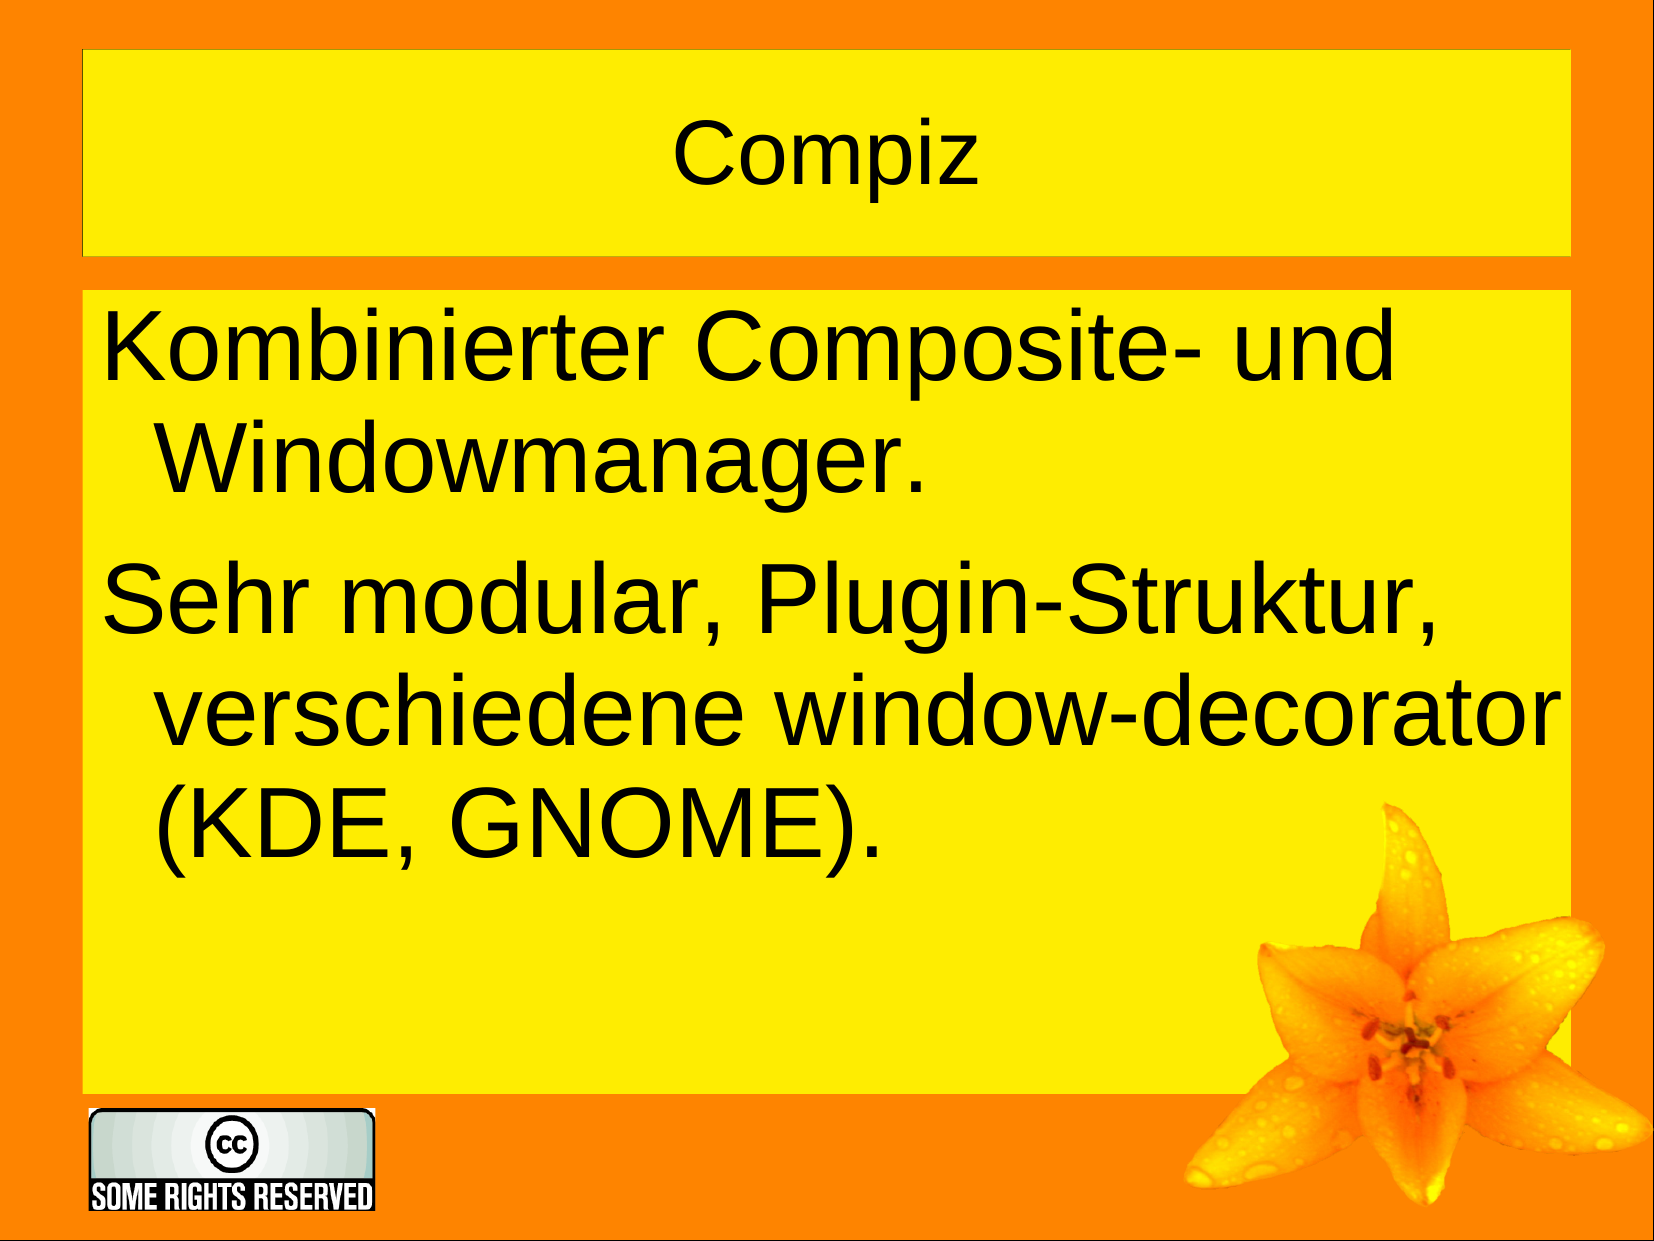

# Compiz
Kombinierter Composite- und Windowmanager.
Sehr modular, Plugin-Struktur, verschiedene window-decorator (KDE, GNOME).